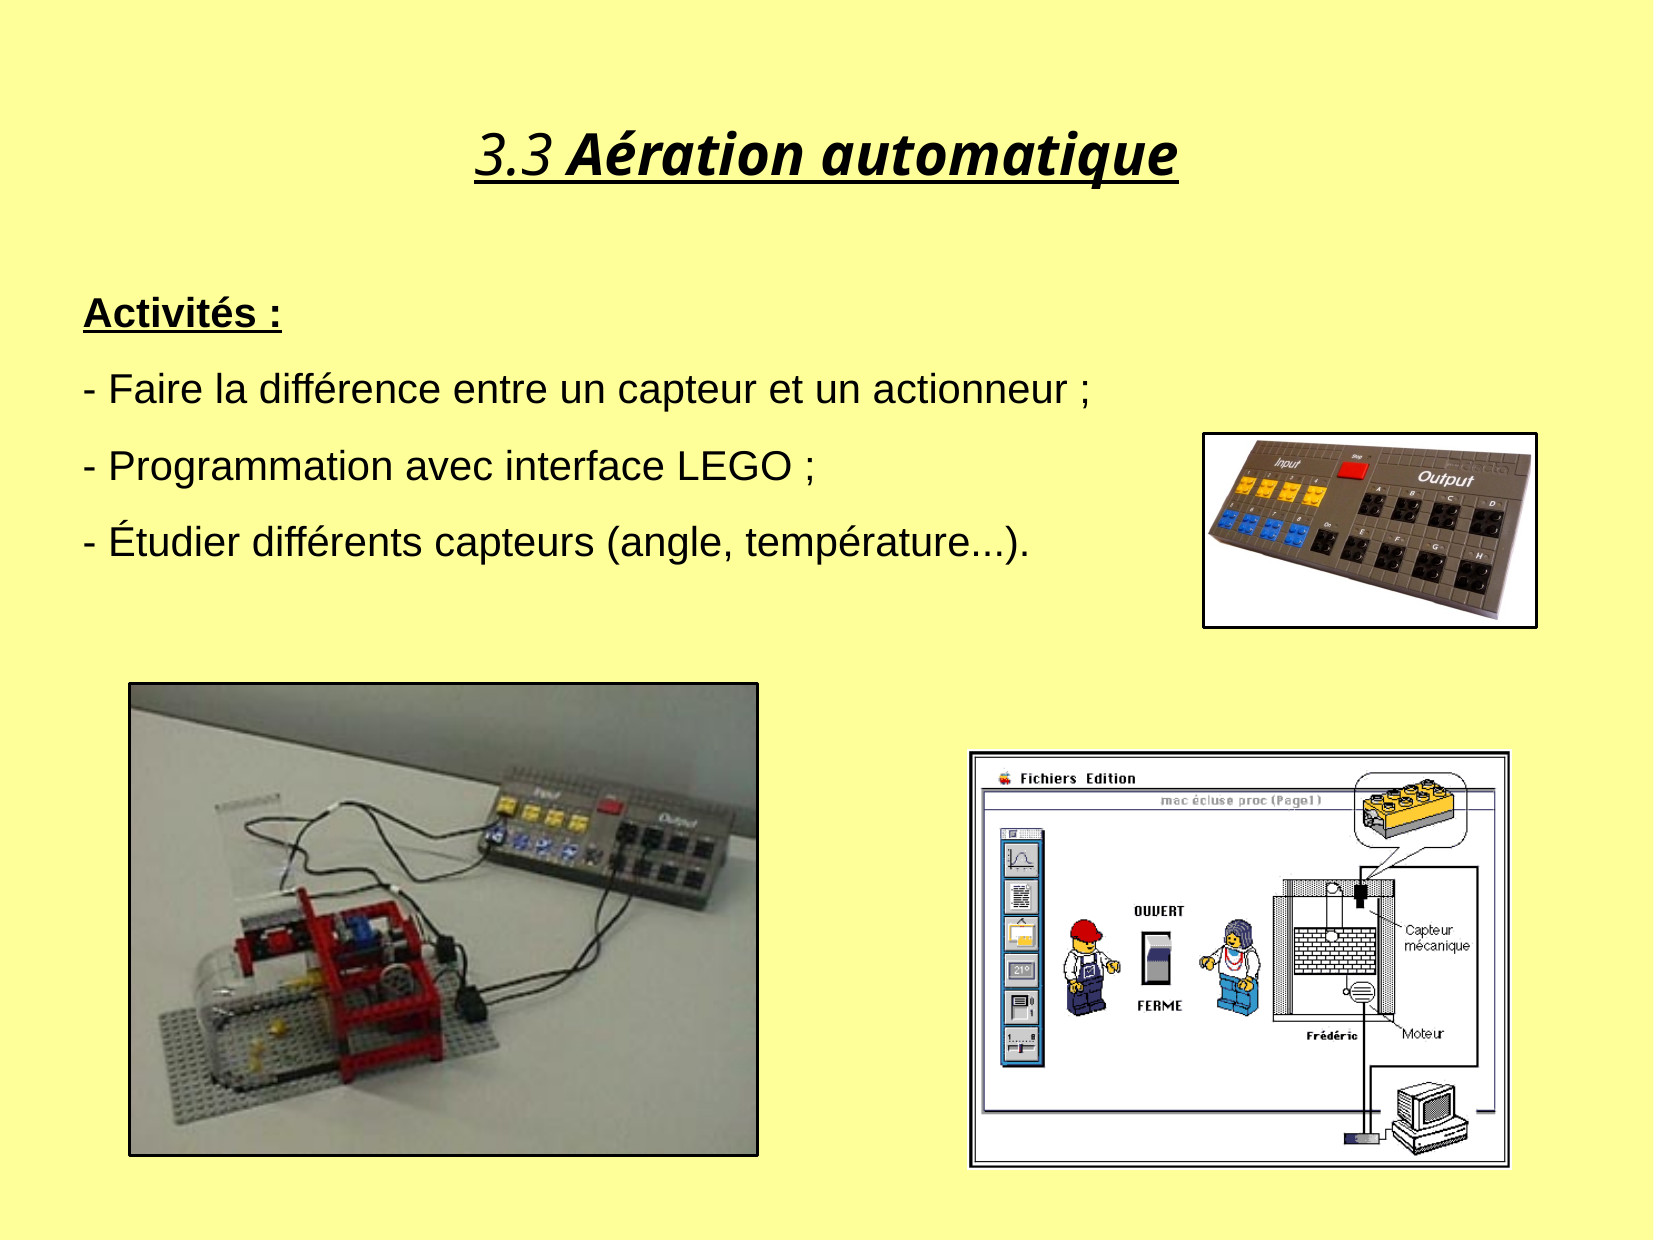

# 3.3 Aération automatique
Activités :
- Faire la différence entre un capteur et un actionneur ;
- Programmation avec interface LEGO ;
- Étudier différents capteurs (angle, température...).